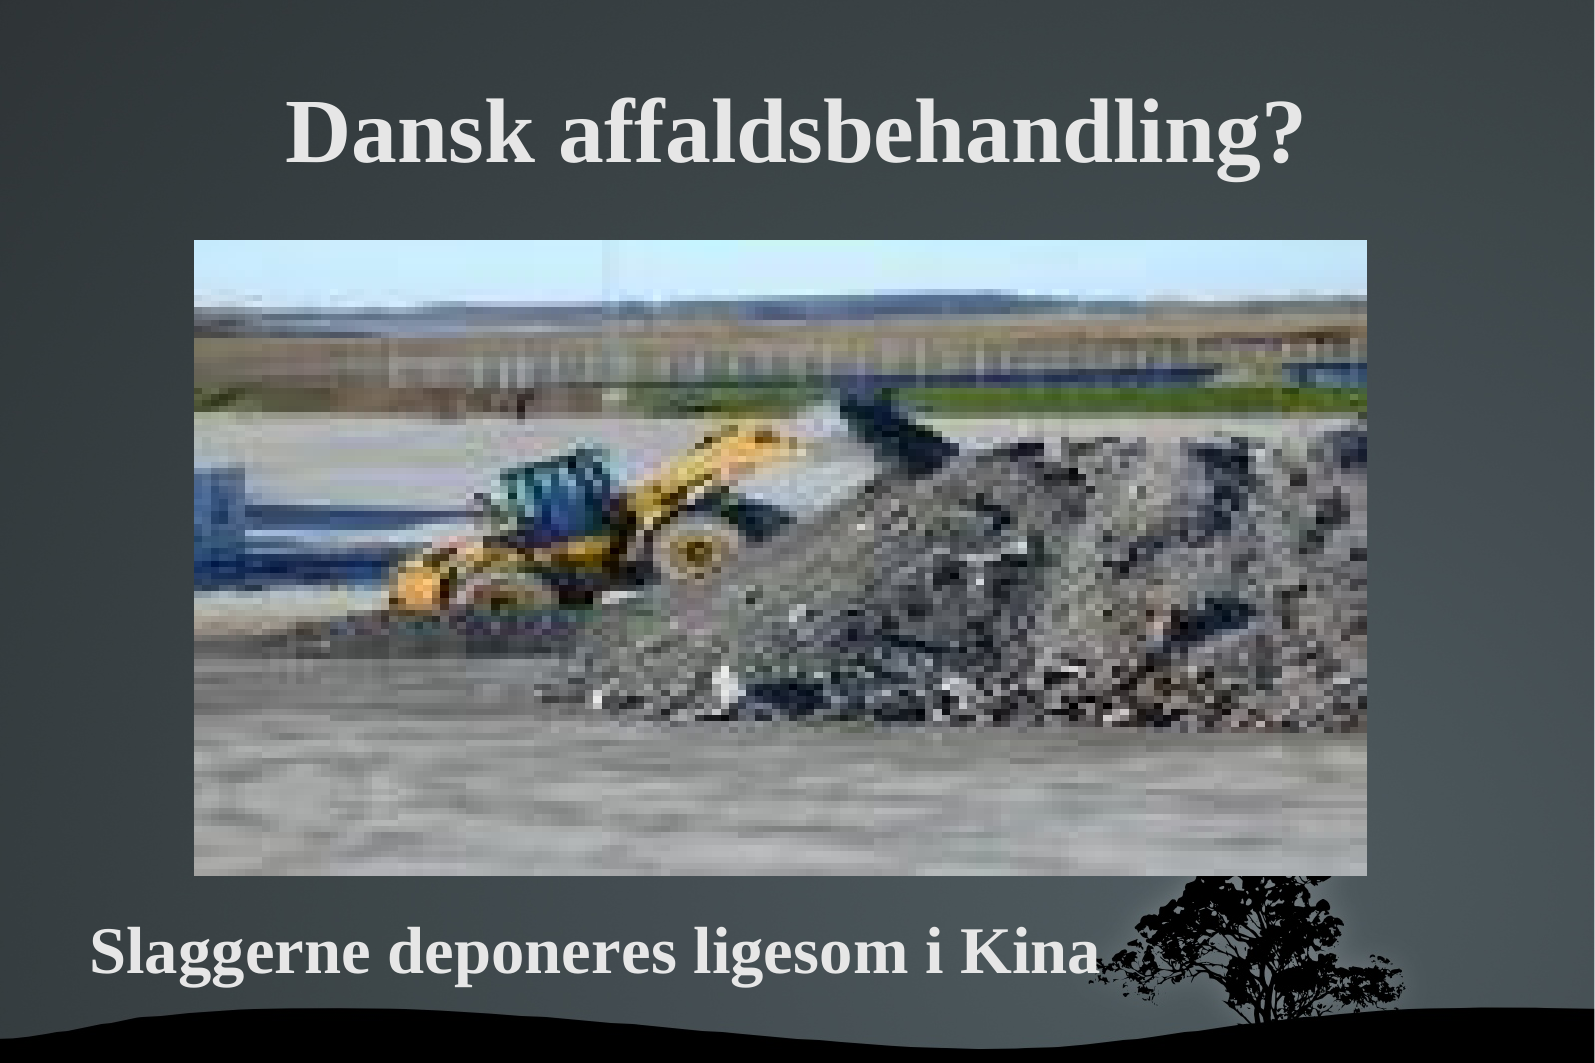

# Dansk affaldsbehandling?
Slaggerne deponeres ligesom i Kina